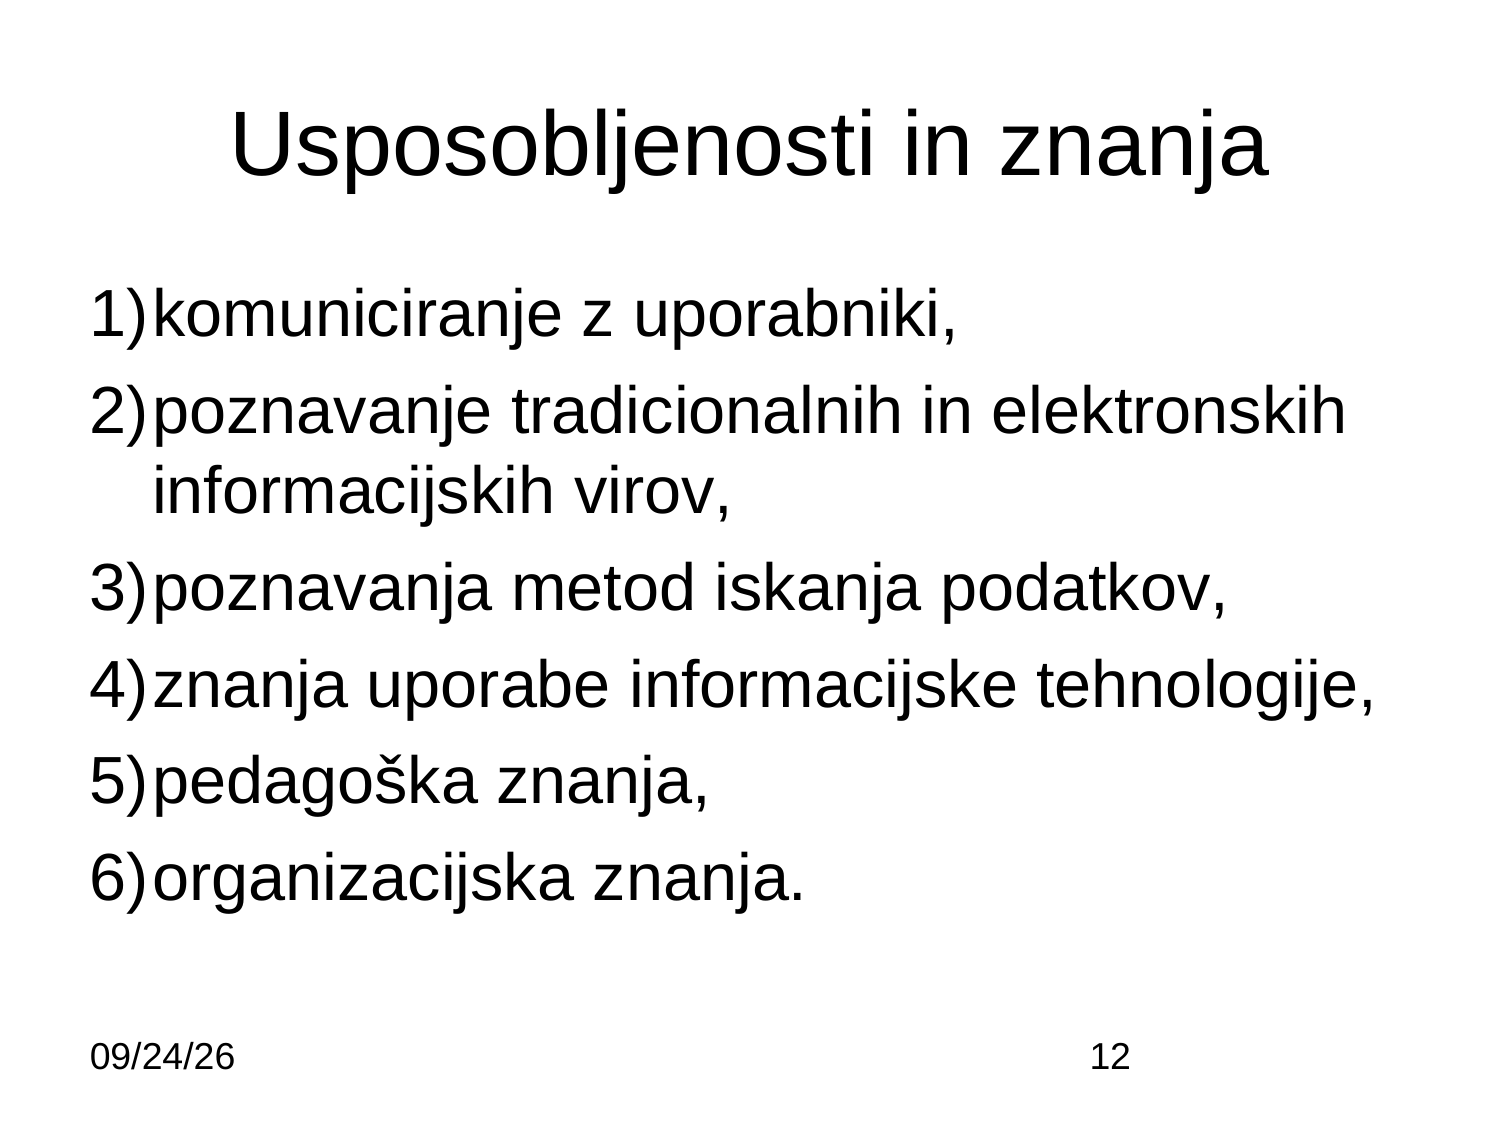

# Usposobljenosti in znanja
komuniciranje z uporabniki,
poznavanje tradicionalnih in elektronskih informacijskih virov,
poznavanja metod iskanja podatkov,
znanja uporabe informacijske tehnologije,
pedagoška znanja,
organizacijska znanja.
12